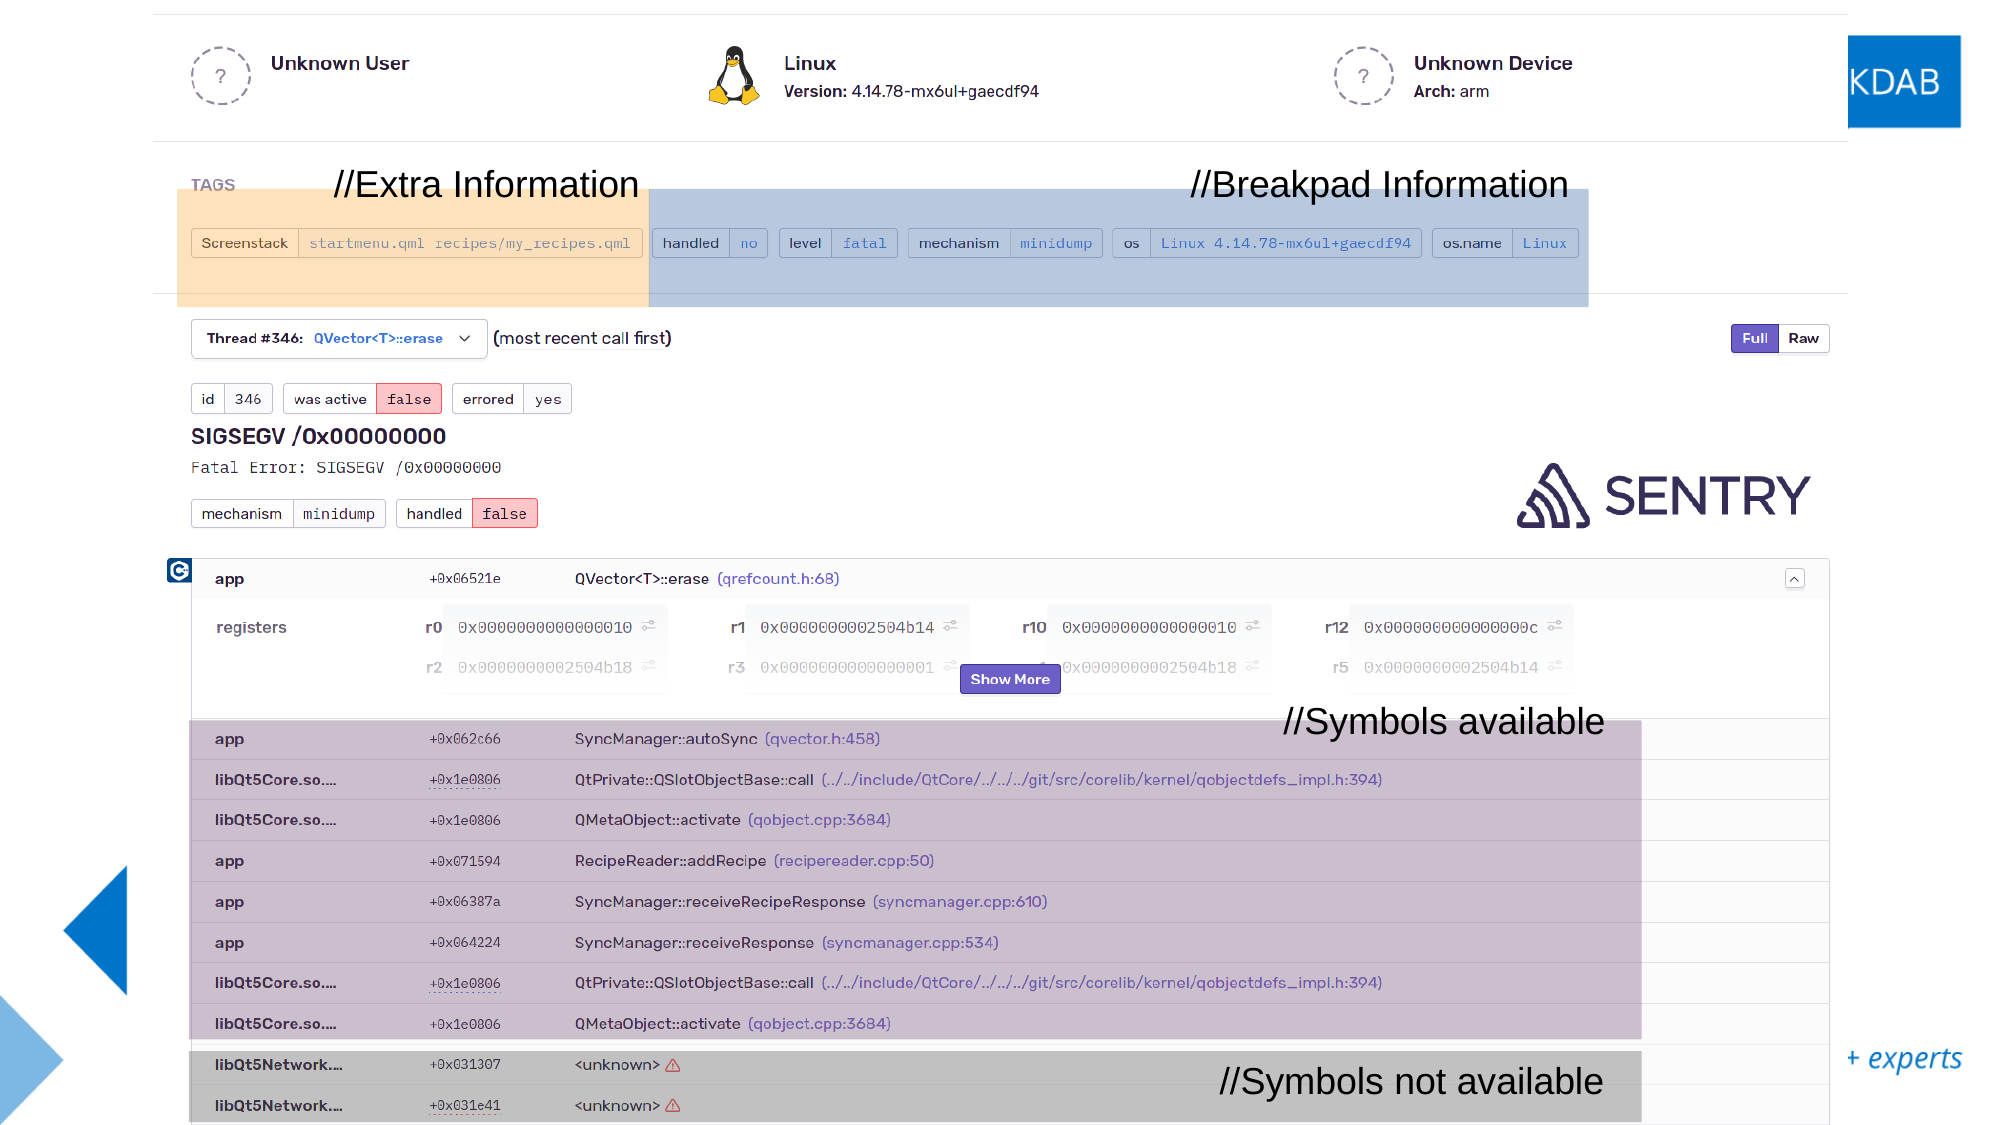

# The Result(II)
//Extra Information
//Breakpad Information
//Symbols available
//Symbols not available